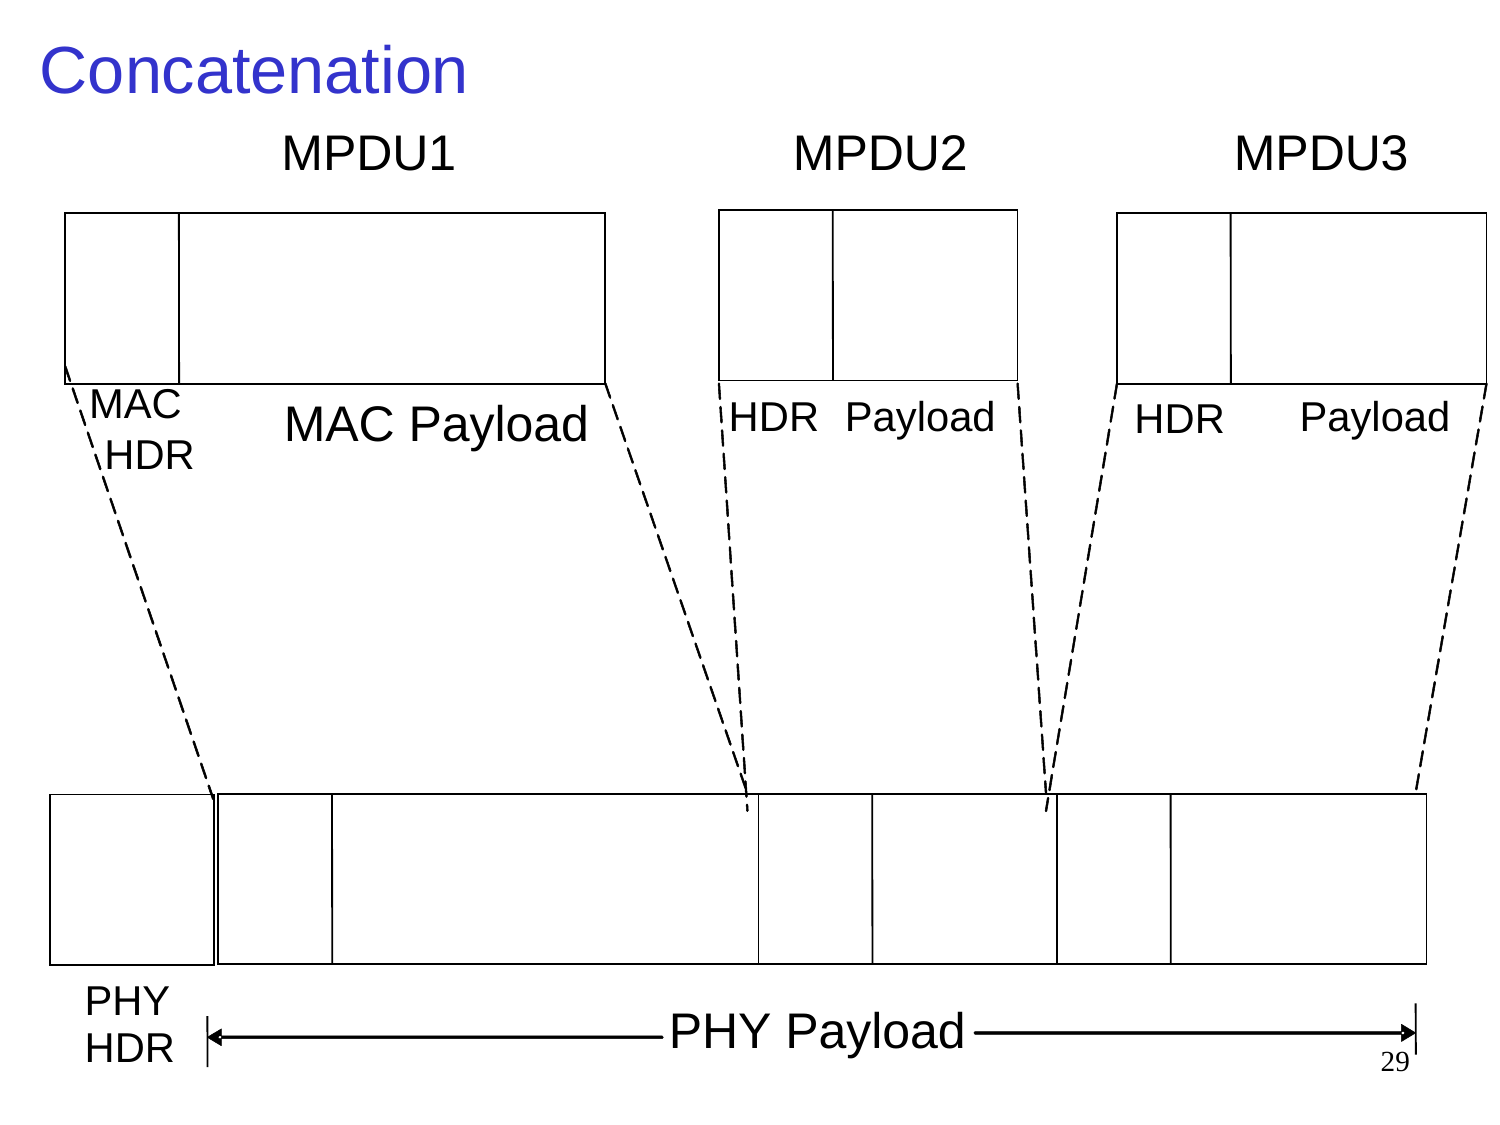

Concatenation
MPDU1
MPDU2
MPDU3
MAC
HDR
Payload
Payload
MAC Payload
HDR
HDR
PHY
HDR
PHY Payload
29